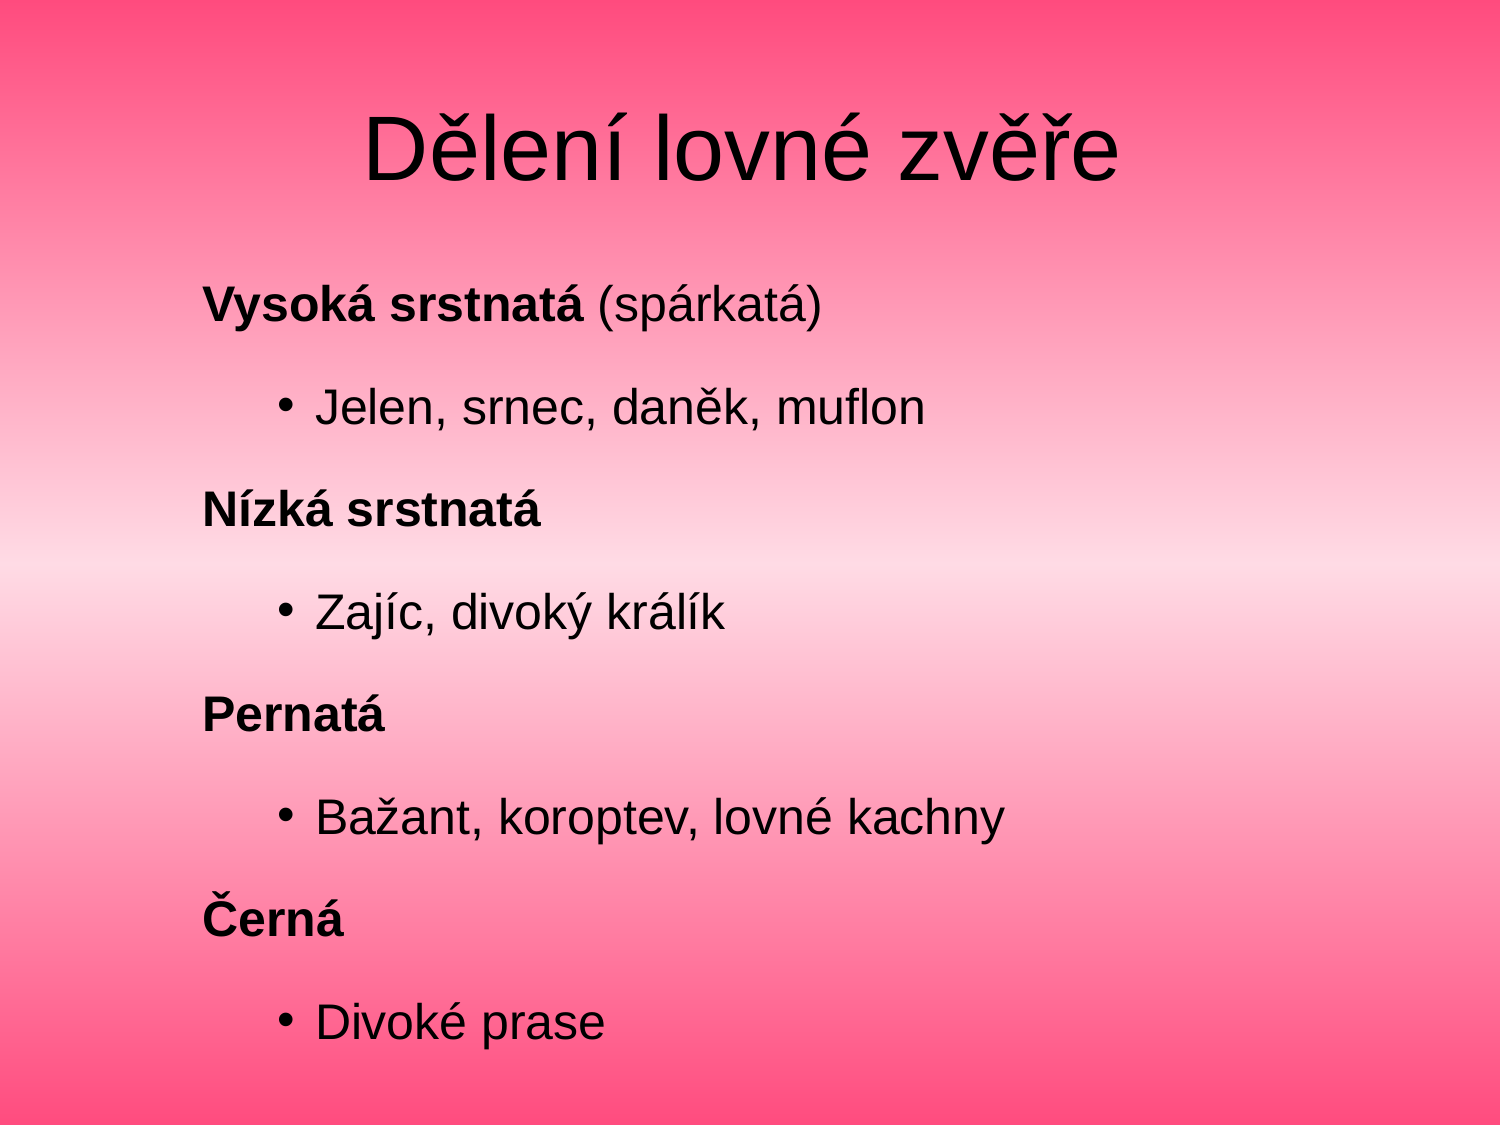

# Dělení lovné zvěře
Vysoká srstnatá (spárkatá)
Jelen, srnec, daněk, muflon
Nízká srstnatá
Zajíc, divoký králík
Pernatá
Bažant, koroptev, lovné kachny
Černá
Divoké prase